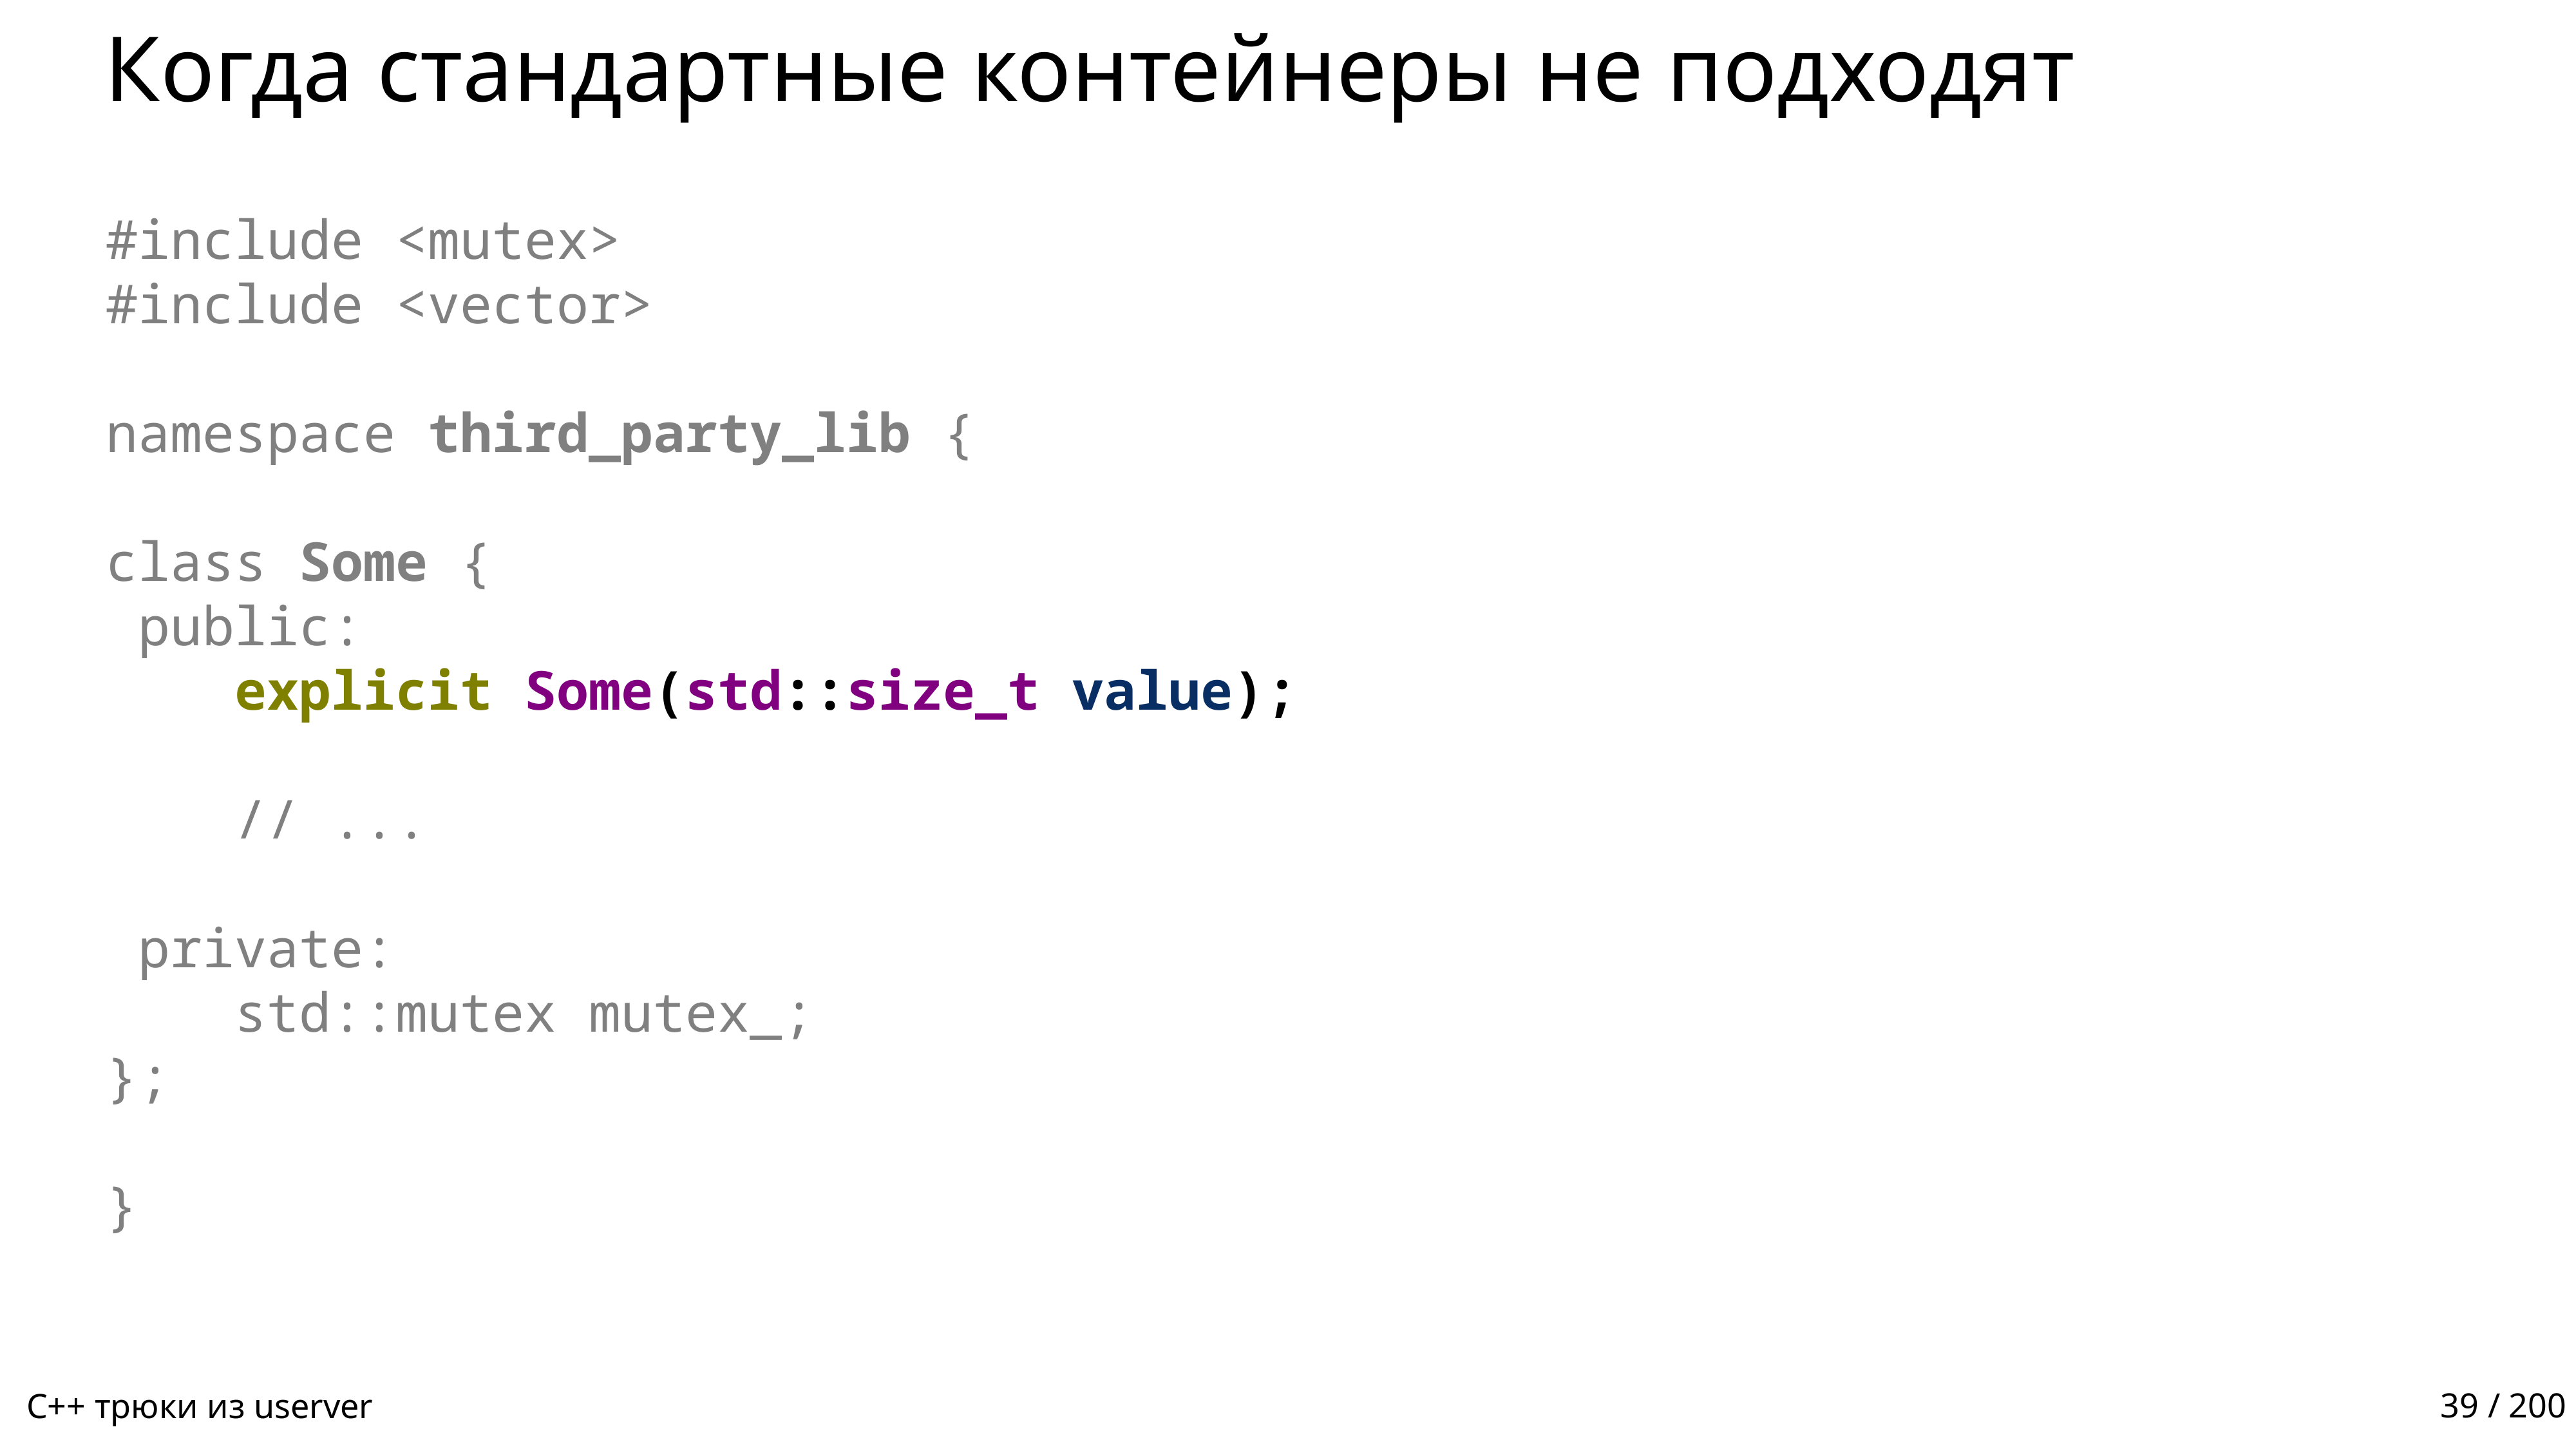

Когда стандартные контейнеры не подходят
# #include <mutex>
#include <vector>
namespace third_party_lib {
class Some {
 public:
 explicit Some(std::size_t value);
 // ...
 private:
 std::mutex mutex_;
};
}
C++ трюки из userver